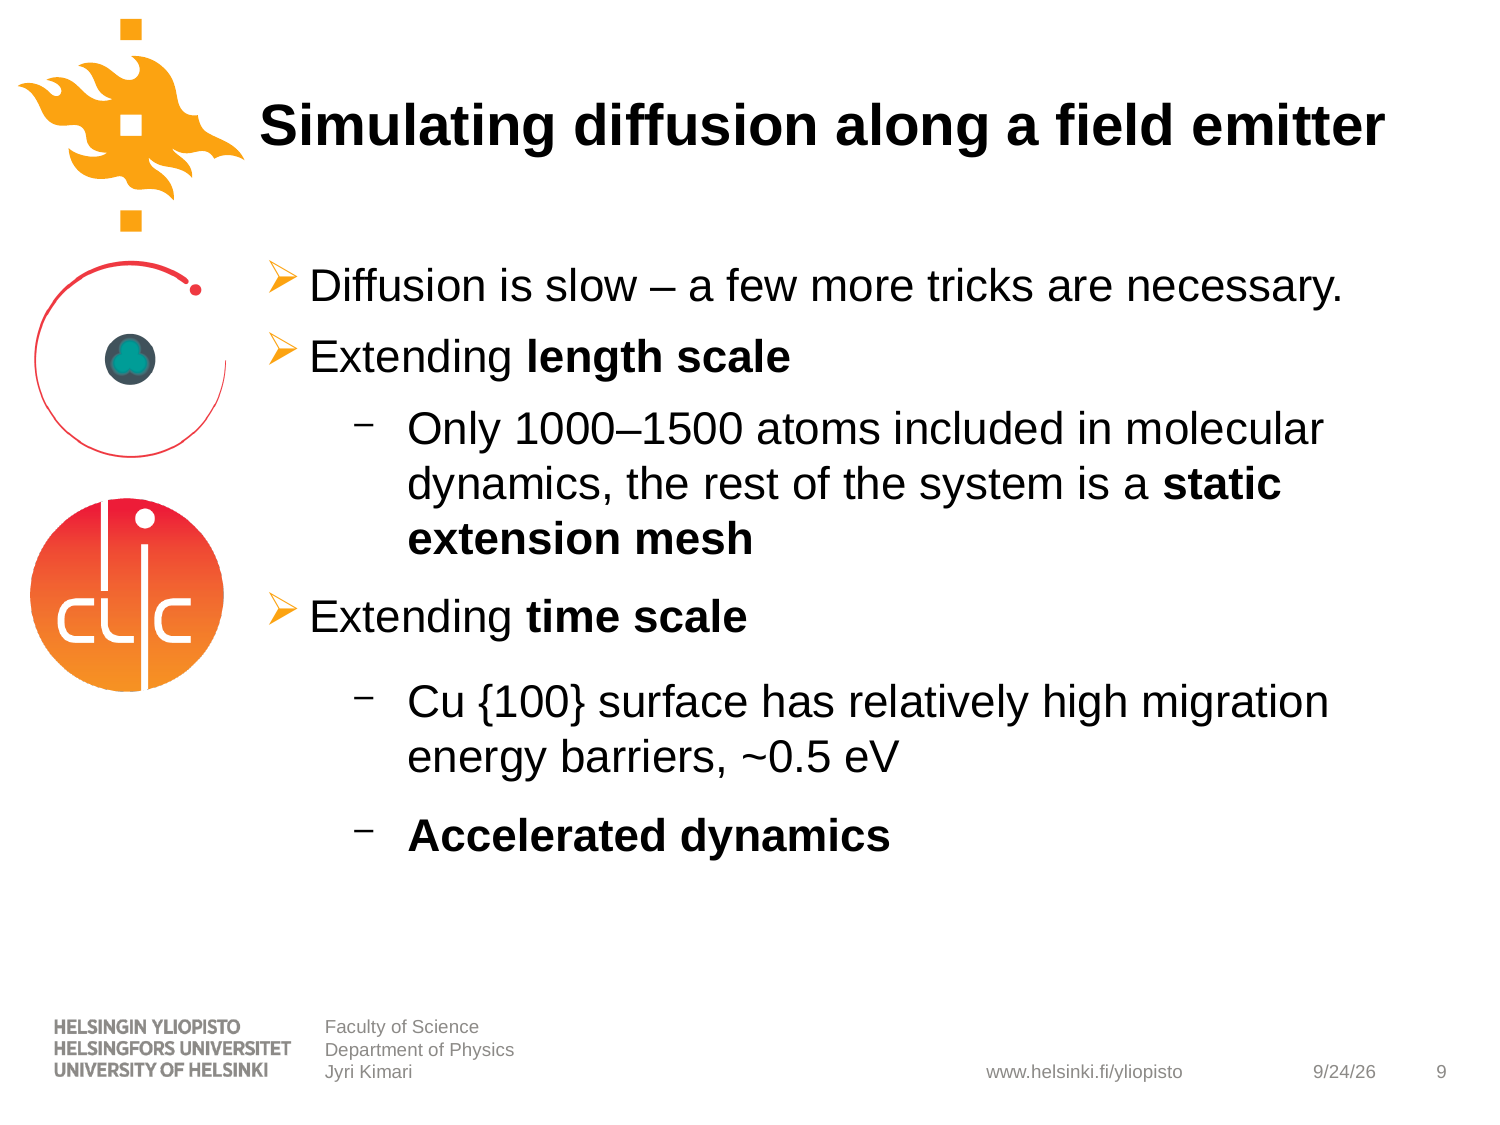

# Simulating diffusion along a field emitter
Diffusion is slow – a few more tricks are necessary.
Extending length scale
Only 1000–1500 atoms included in molecular dynamics, the rest of the system is a static extension mesh
Extending time scale
Cu {100} surface has relatively high migration energy barriers, ~0.5 eV
Accelerated dynamics
Faculty of Science
Department of Physics
Jyri Kimari